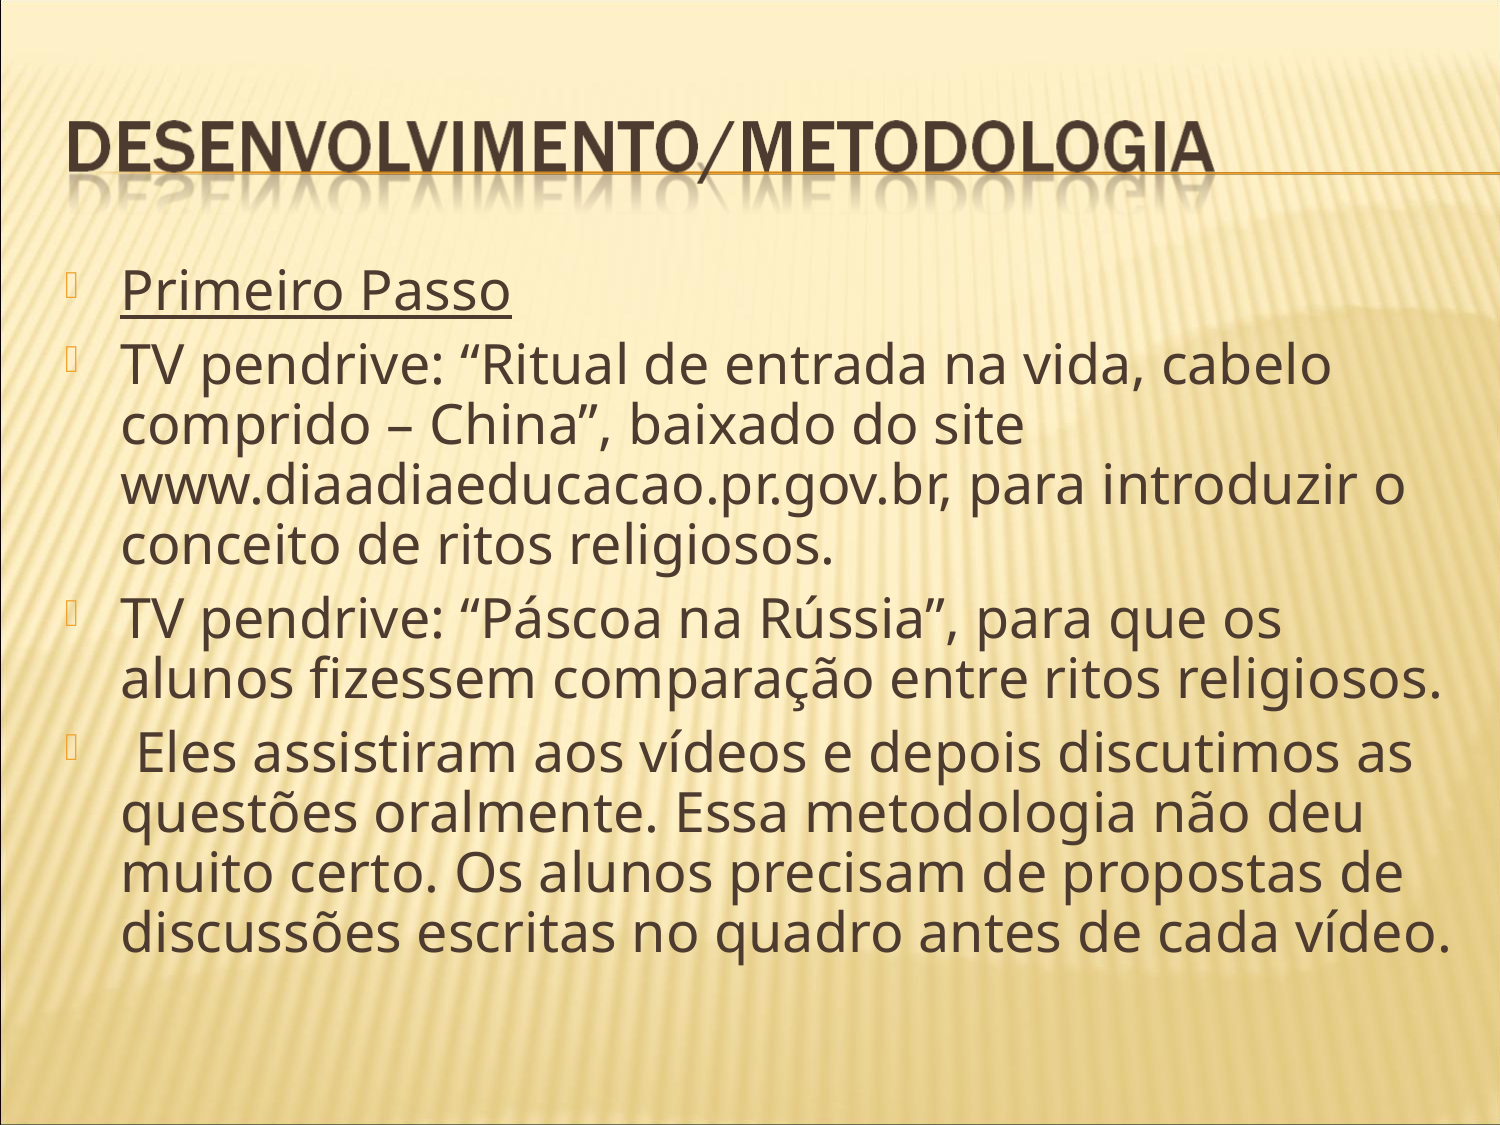

# Primeiro Passo
TV pendrive: “Ritual de entrada na vida, cabelo comprido – China”, baixado do site www.diaadiaeducacao.pr.gov.br, para introduzir o conceito de ritos religiosos.
TV pendrive: “Páscoa na Rússia”, para que os alunos fizessem comparação entre ritos religiosos.
 Eles assistiram aos vídeos e depois discutimos as questões oralmente. Essa metodologia não deu muito certo. Os alunos precisam de propostas de discussões escritas no quadro antes de cada vídeo.